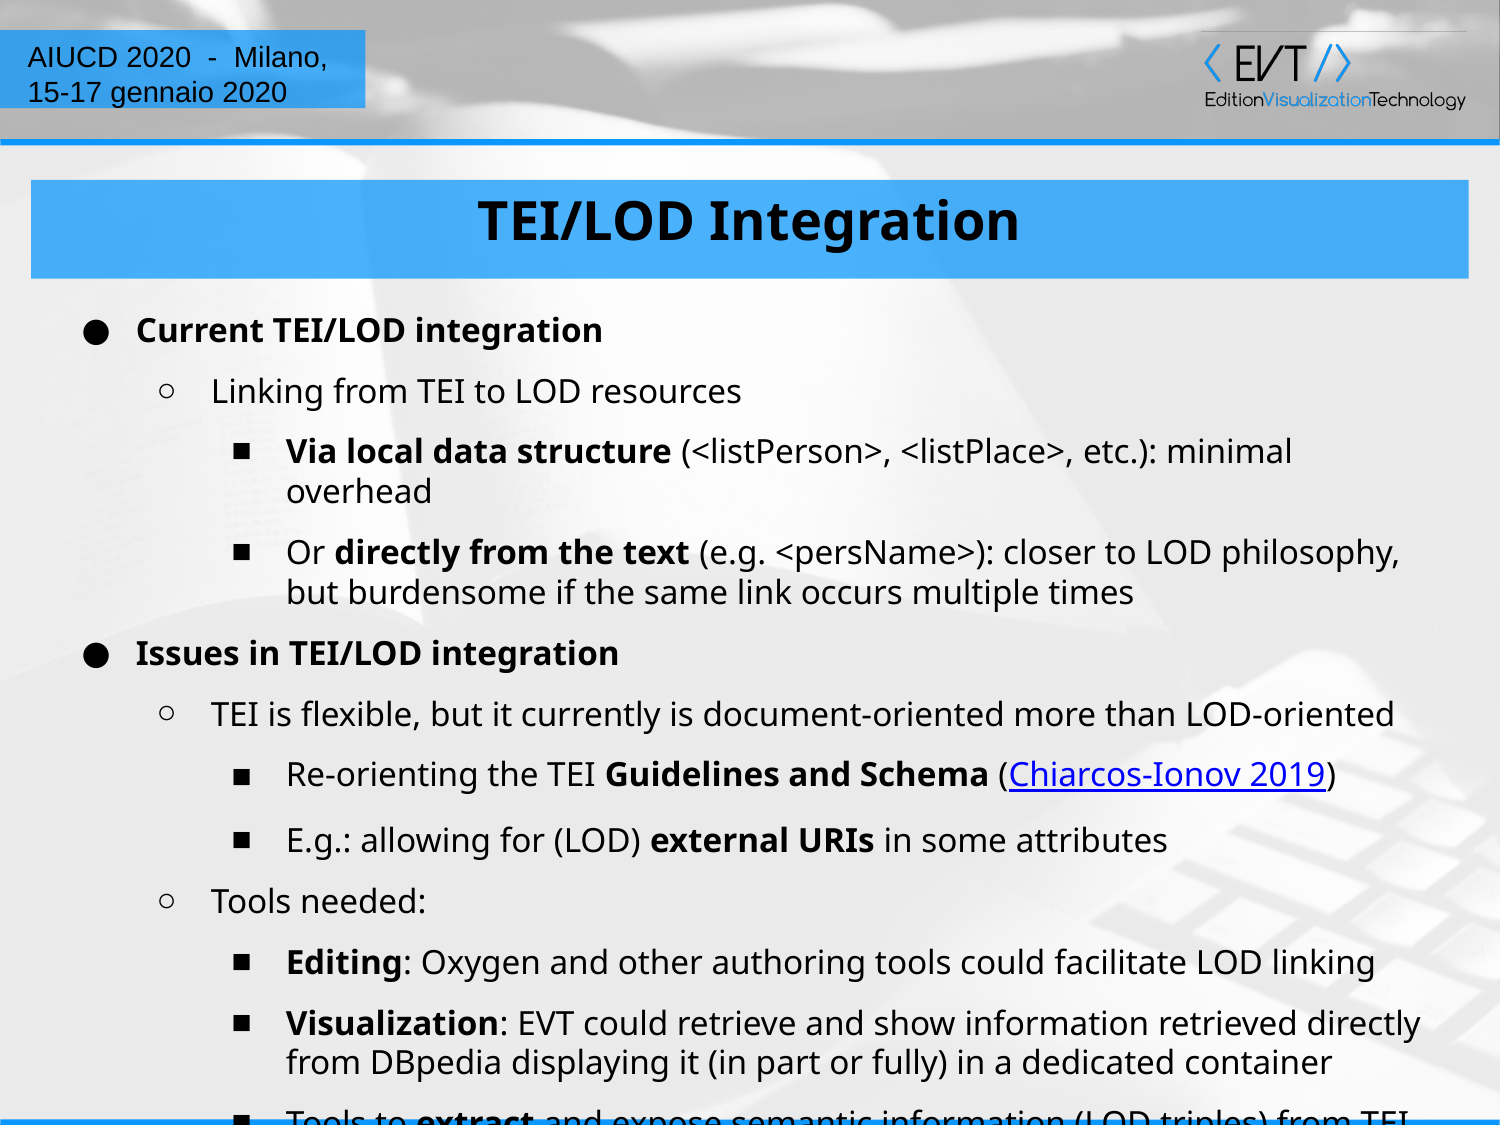

# TEI/LOD Integration
Current TEI/LOD integration
Linking from TEI to LOD resources
Via local data structure (<listPerson>, <listPlace>, etc.): minimal overhead
Or directly from the text (e.g. <persName>): closer to LOD philosophy, but burdensome if the same link occurs multiple times
Issues in TEI/LOD integration
TEI is flexible, but it currently is document-oriented more than LOD-oriented
Re-orienting the TEI Guidelines and Schema (Chiarcos-Ionov 2019)
E.g.: allowing for (LOD) external URIs in some attributes
Tools needed:
Editing: Oxygen and other authoring tools could facilitate LOD linking
Visualization: EVT could retrieve and show information retrieved directly from DBpedia displaying it (in part or fully) in a dedicated container
Tools to extract and expose semantic information (LOD triples) from TEI